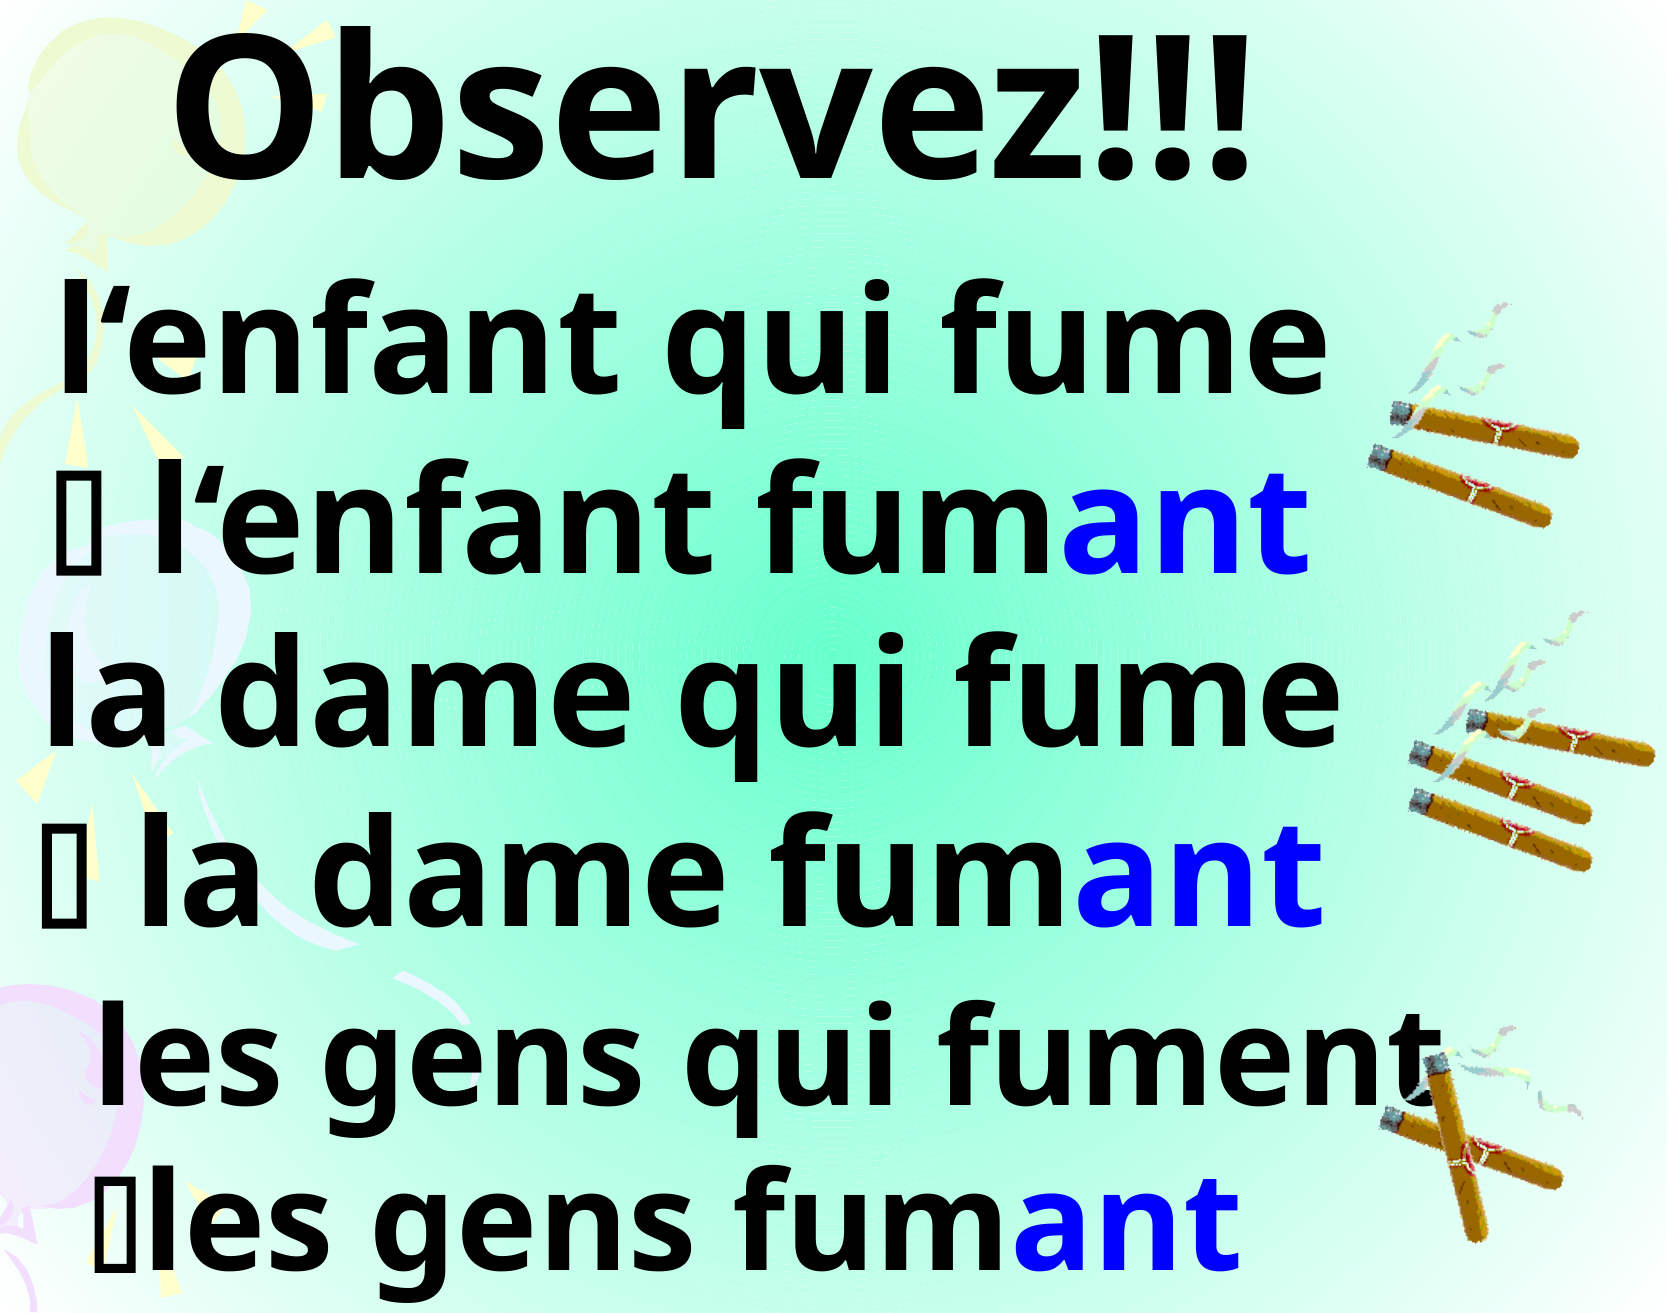

Observez!!!
 l‘enfant qui fume
  l‘enfant fumant
 la dame qui fume
  la dame fumant
les gens qui fument
les gens fumant